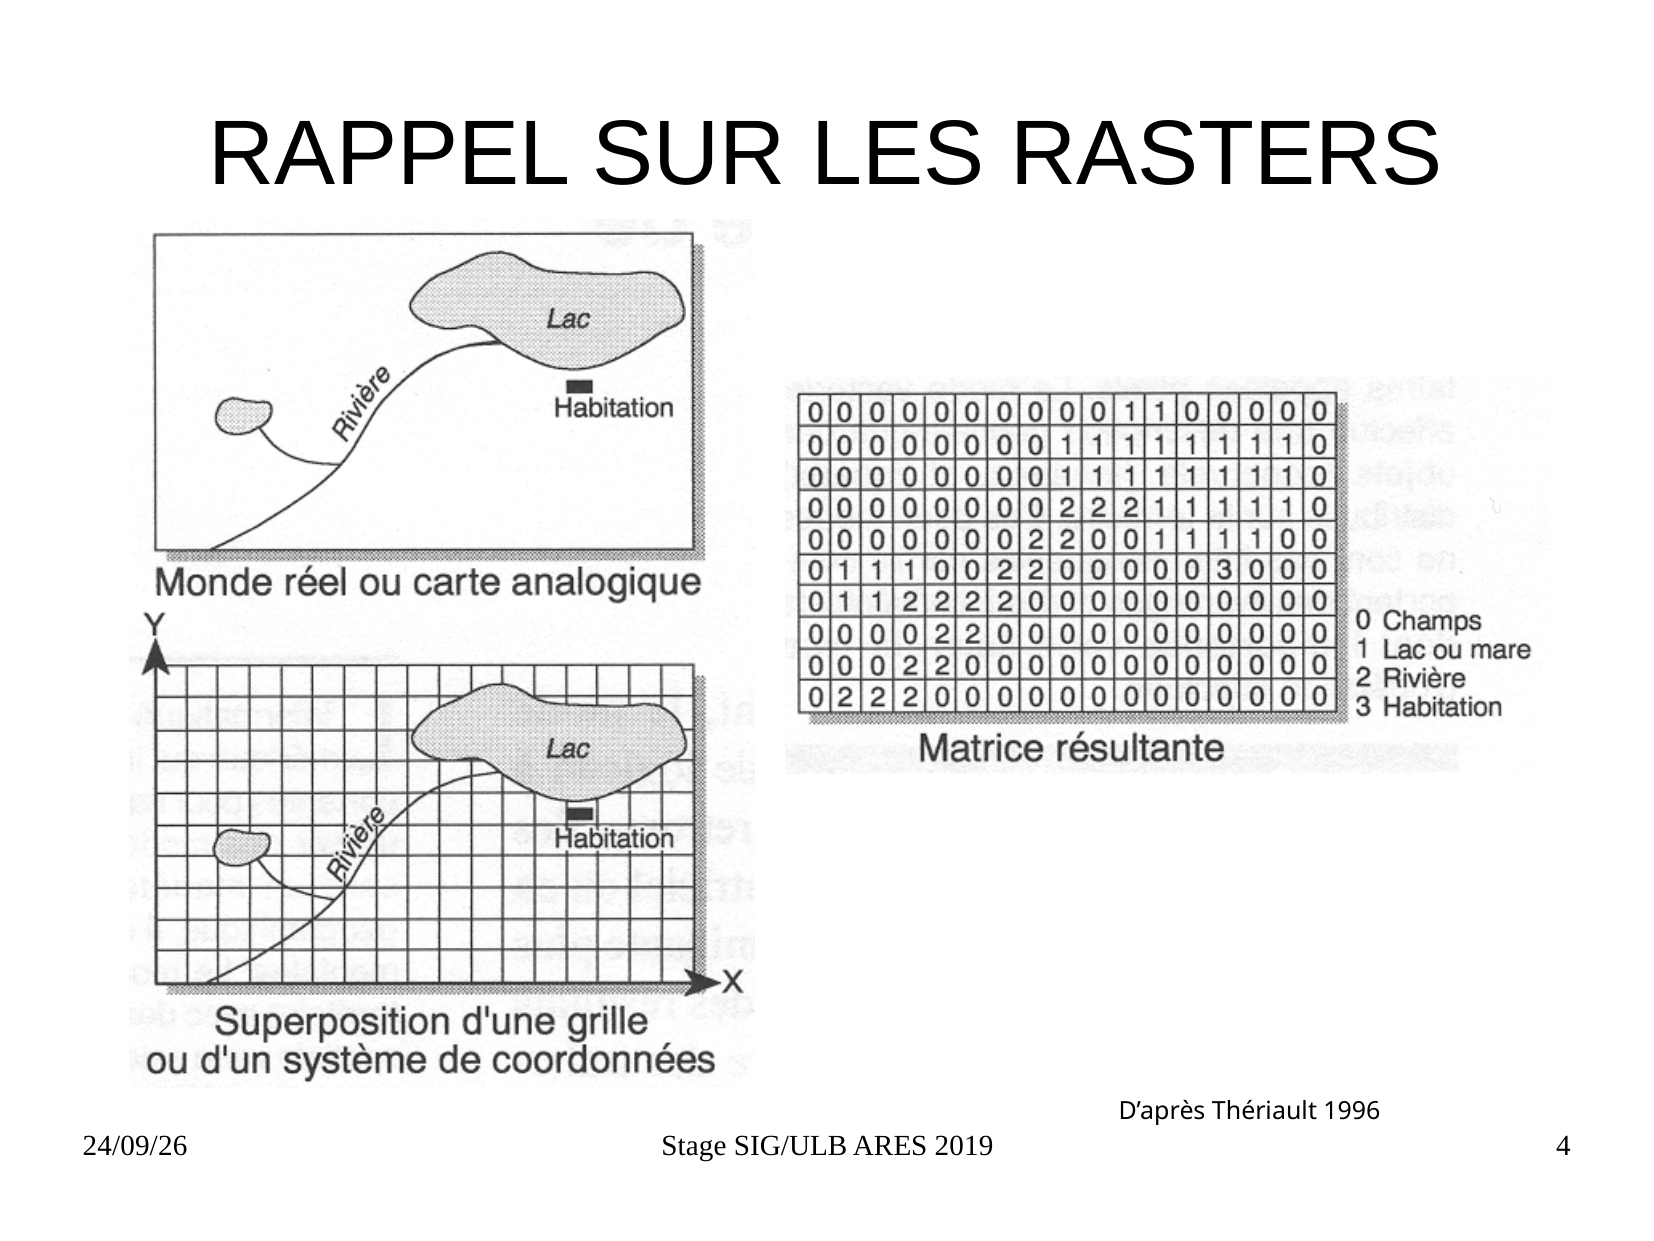

# RAPPEL SUR LES RASTERS
D’après Thériault 1996
Stage SIG/ULB ARES 2019
4